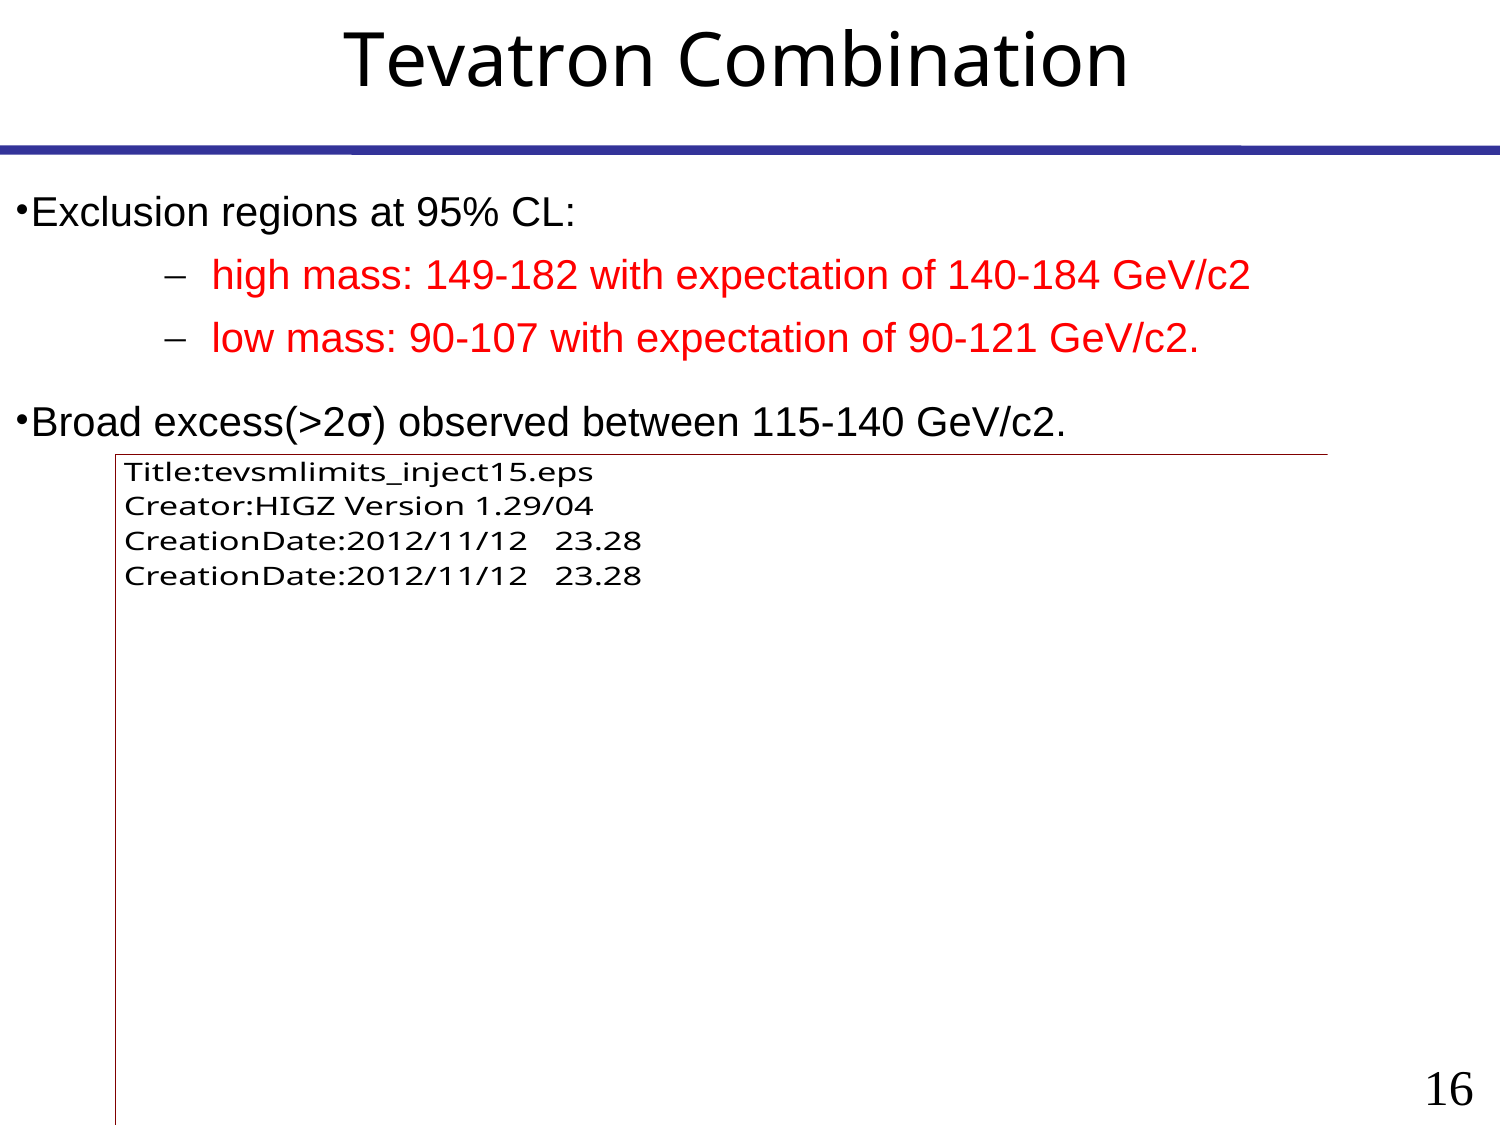

# Tevatron Combination
Exclusion regions at 95% CL:
high mass: 149-182 with expectation of 140-184 GeV/c2
low mass: 90-107 with expectation of 90-121 GeV/c2.
Broad excess(>2σ) observed between 115-140 GeV/c2.
16